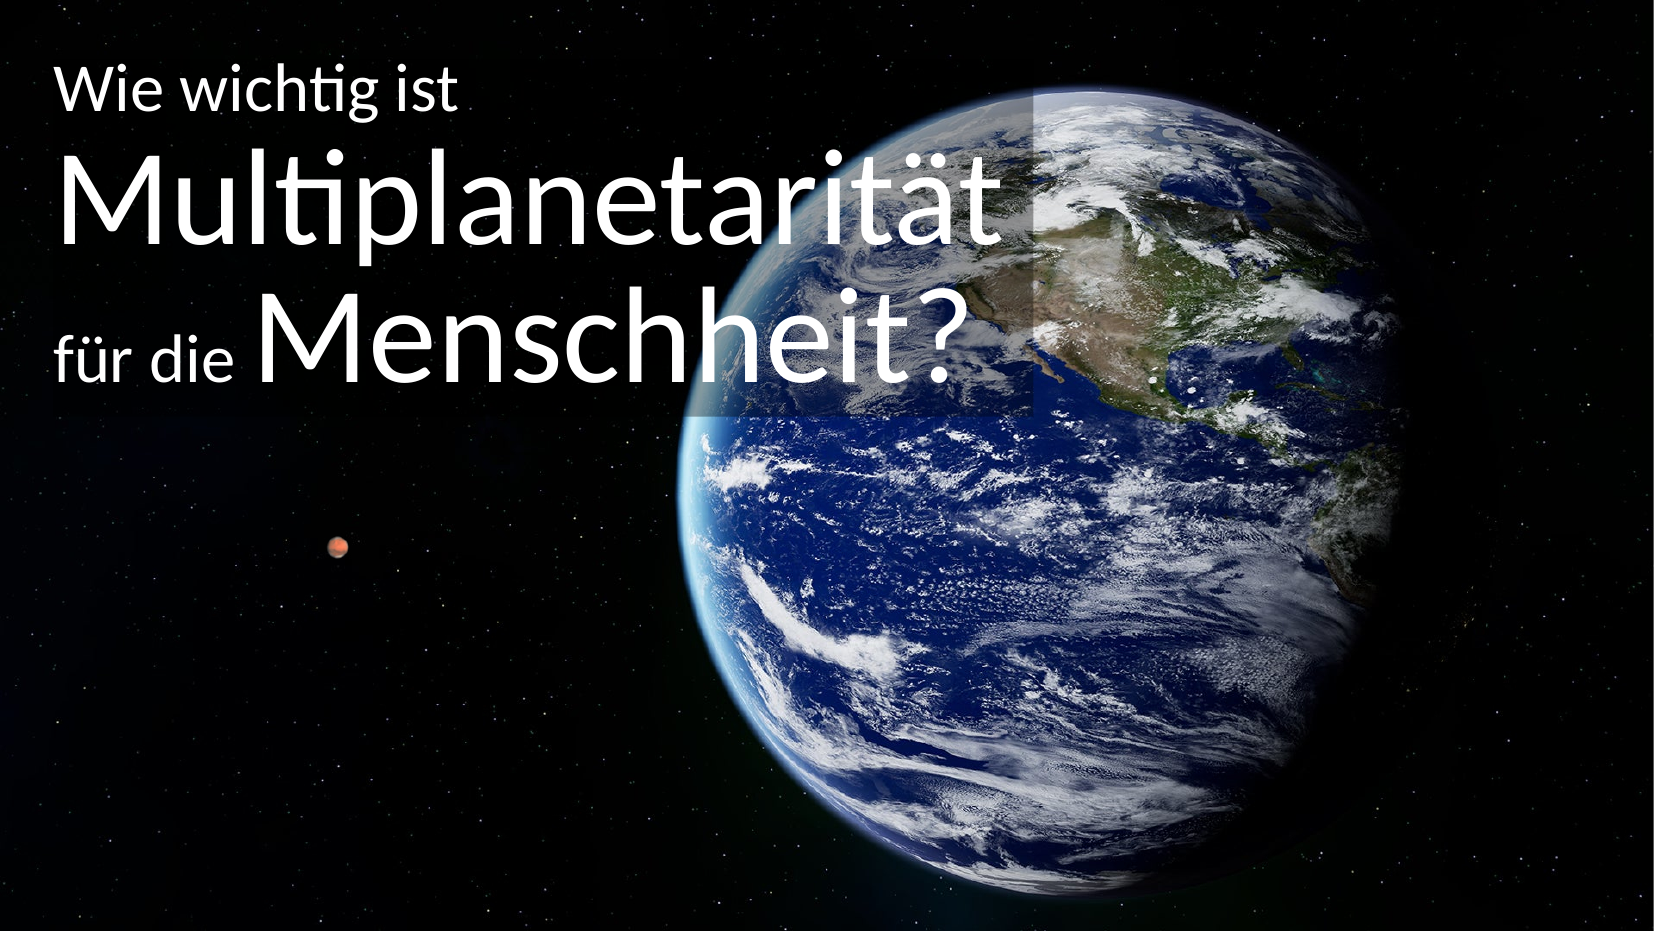

# Wie wichtig ist Multiplanetarität für die Menschheit?